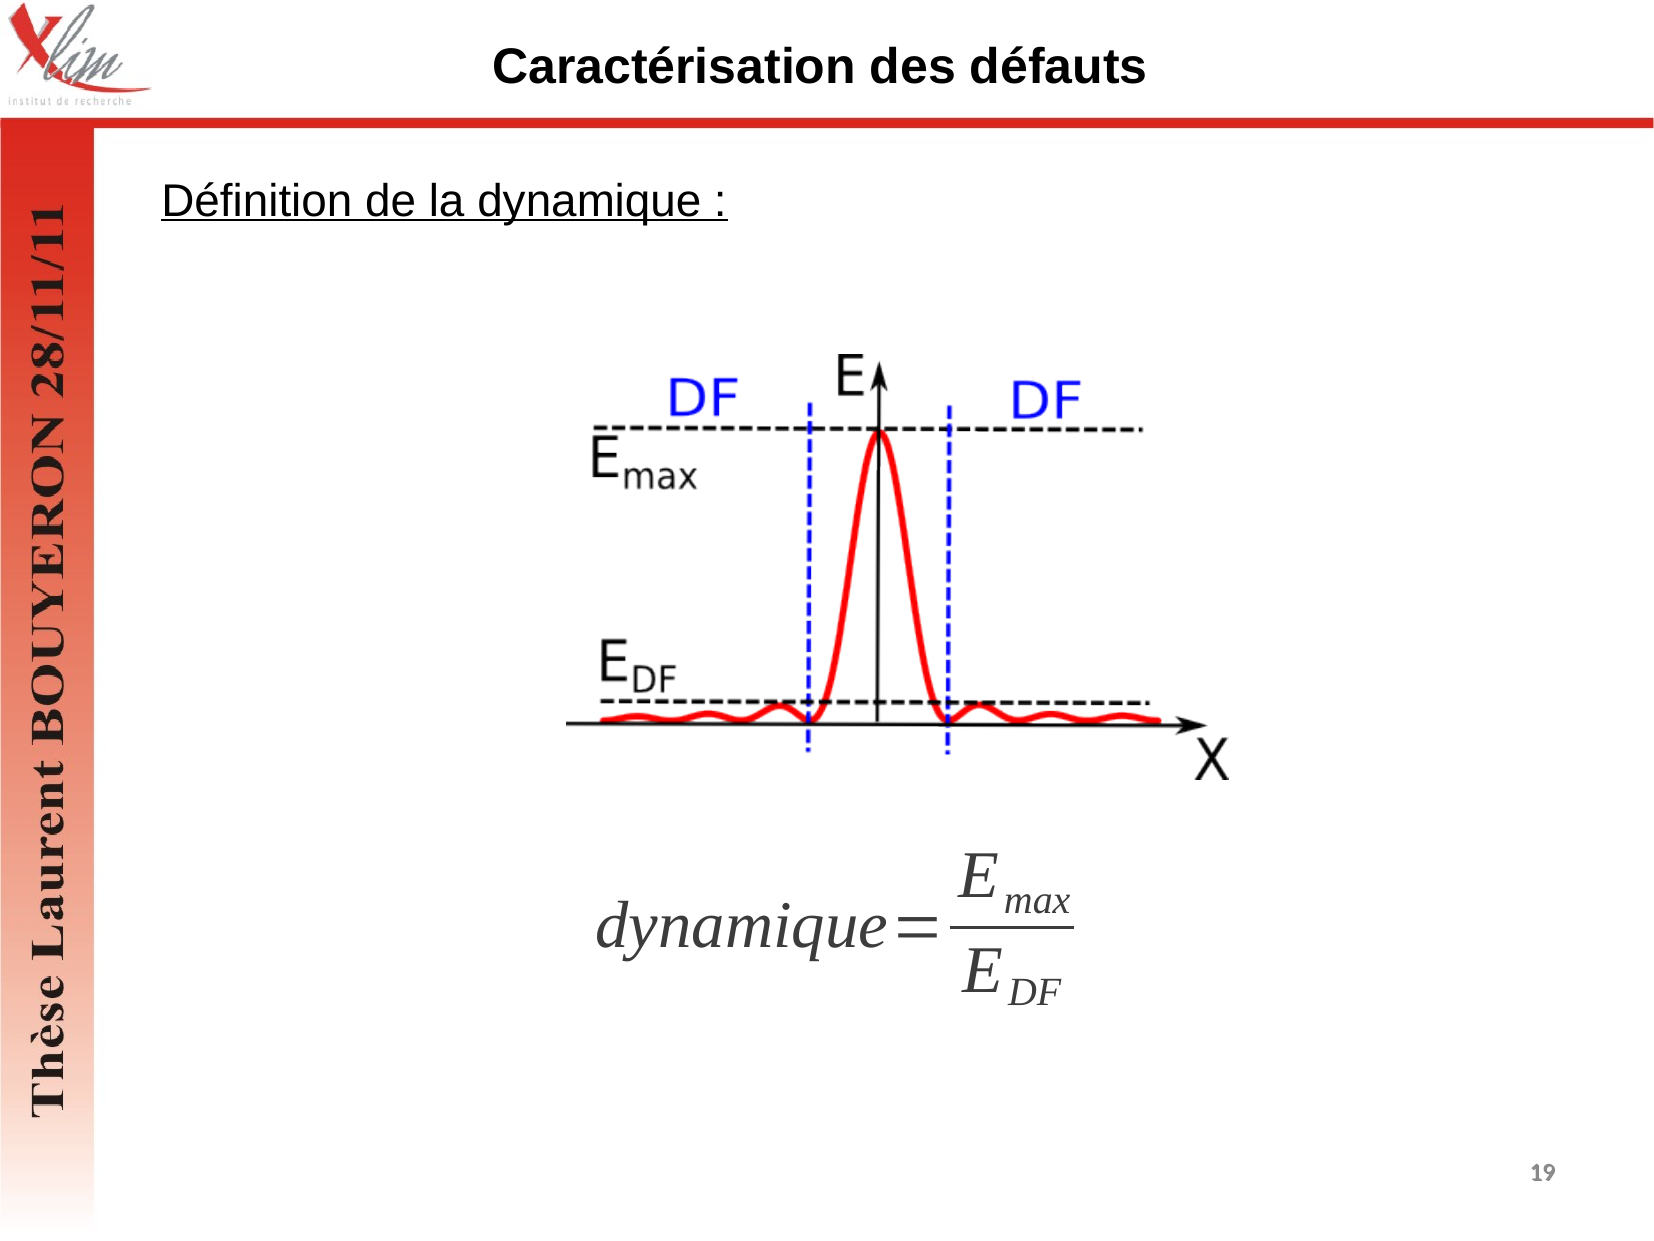

Caractérisation des défauts
Définition de la dynamique :
19